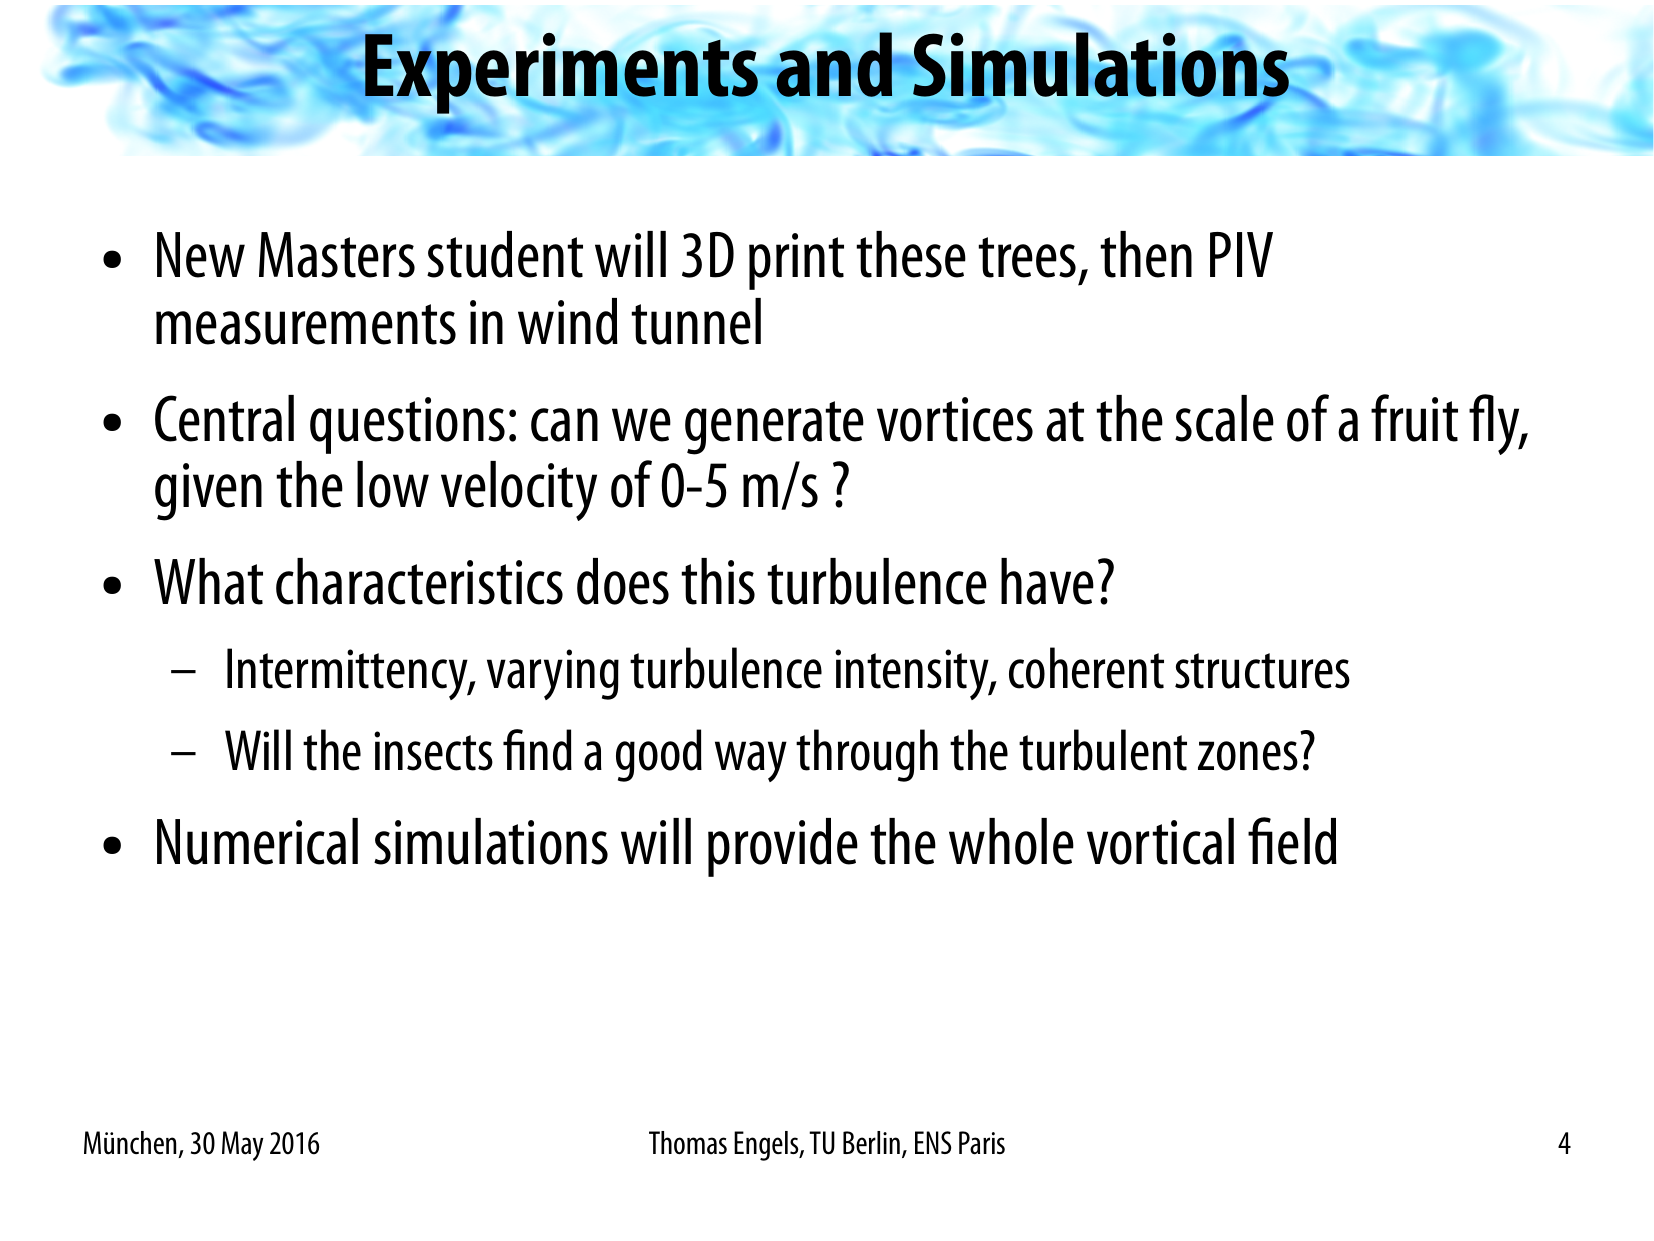

# Experiments and Simulations
New Masters student will 3D print these trees, then PIV measurements in wind tunnel
Central questions: can we generate vortices at the scale of a fruit fly, given the low velocity of 0-5 m/s ?
What characteristics does this turbulence have?
Intermittency, varying turbulence intensity, coherent structures
Will the insects find a good way through the turbulent zones?
Numerical simulations will provide the whole vortical field
München, 30 May 2016
Thomas Engels, TU Berlin, ENS Paris
4